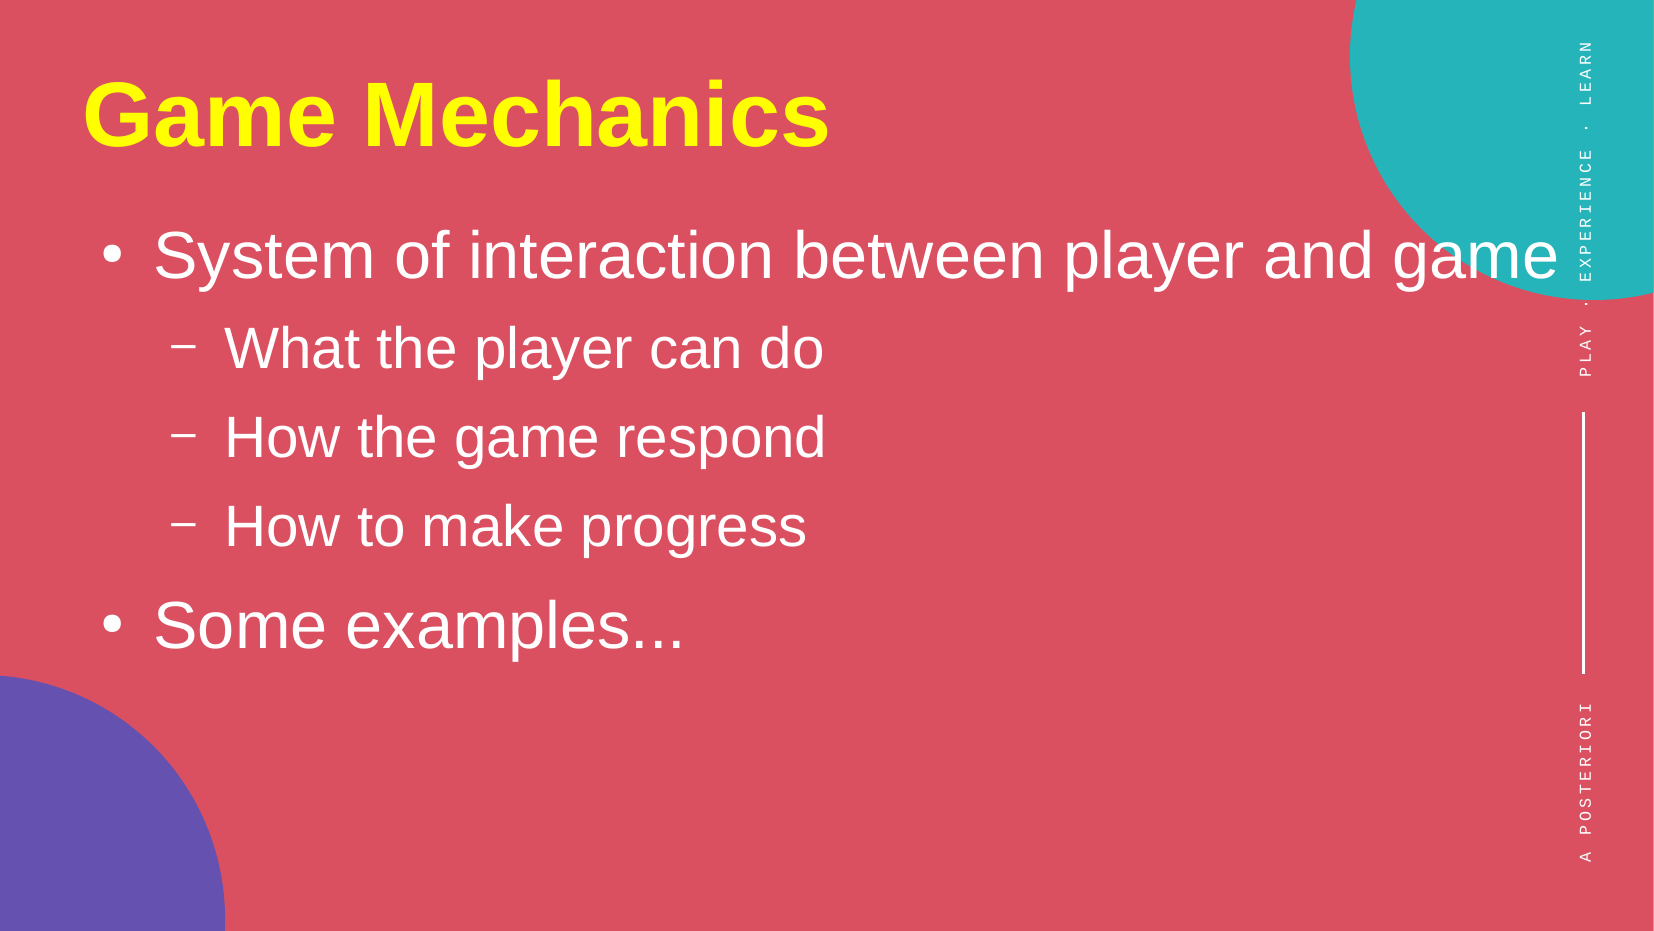

# Game Mechanics
System of interaction between player and game
What the player can do
How the game respond
How to make progress
Some examples...